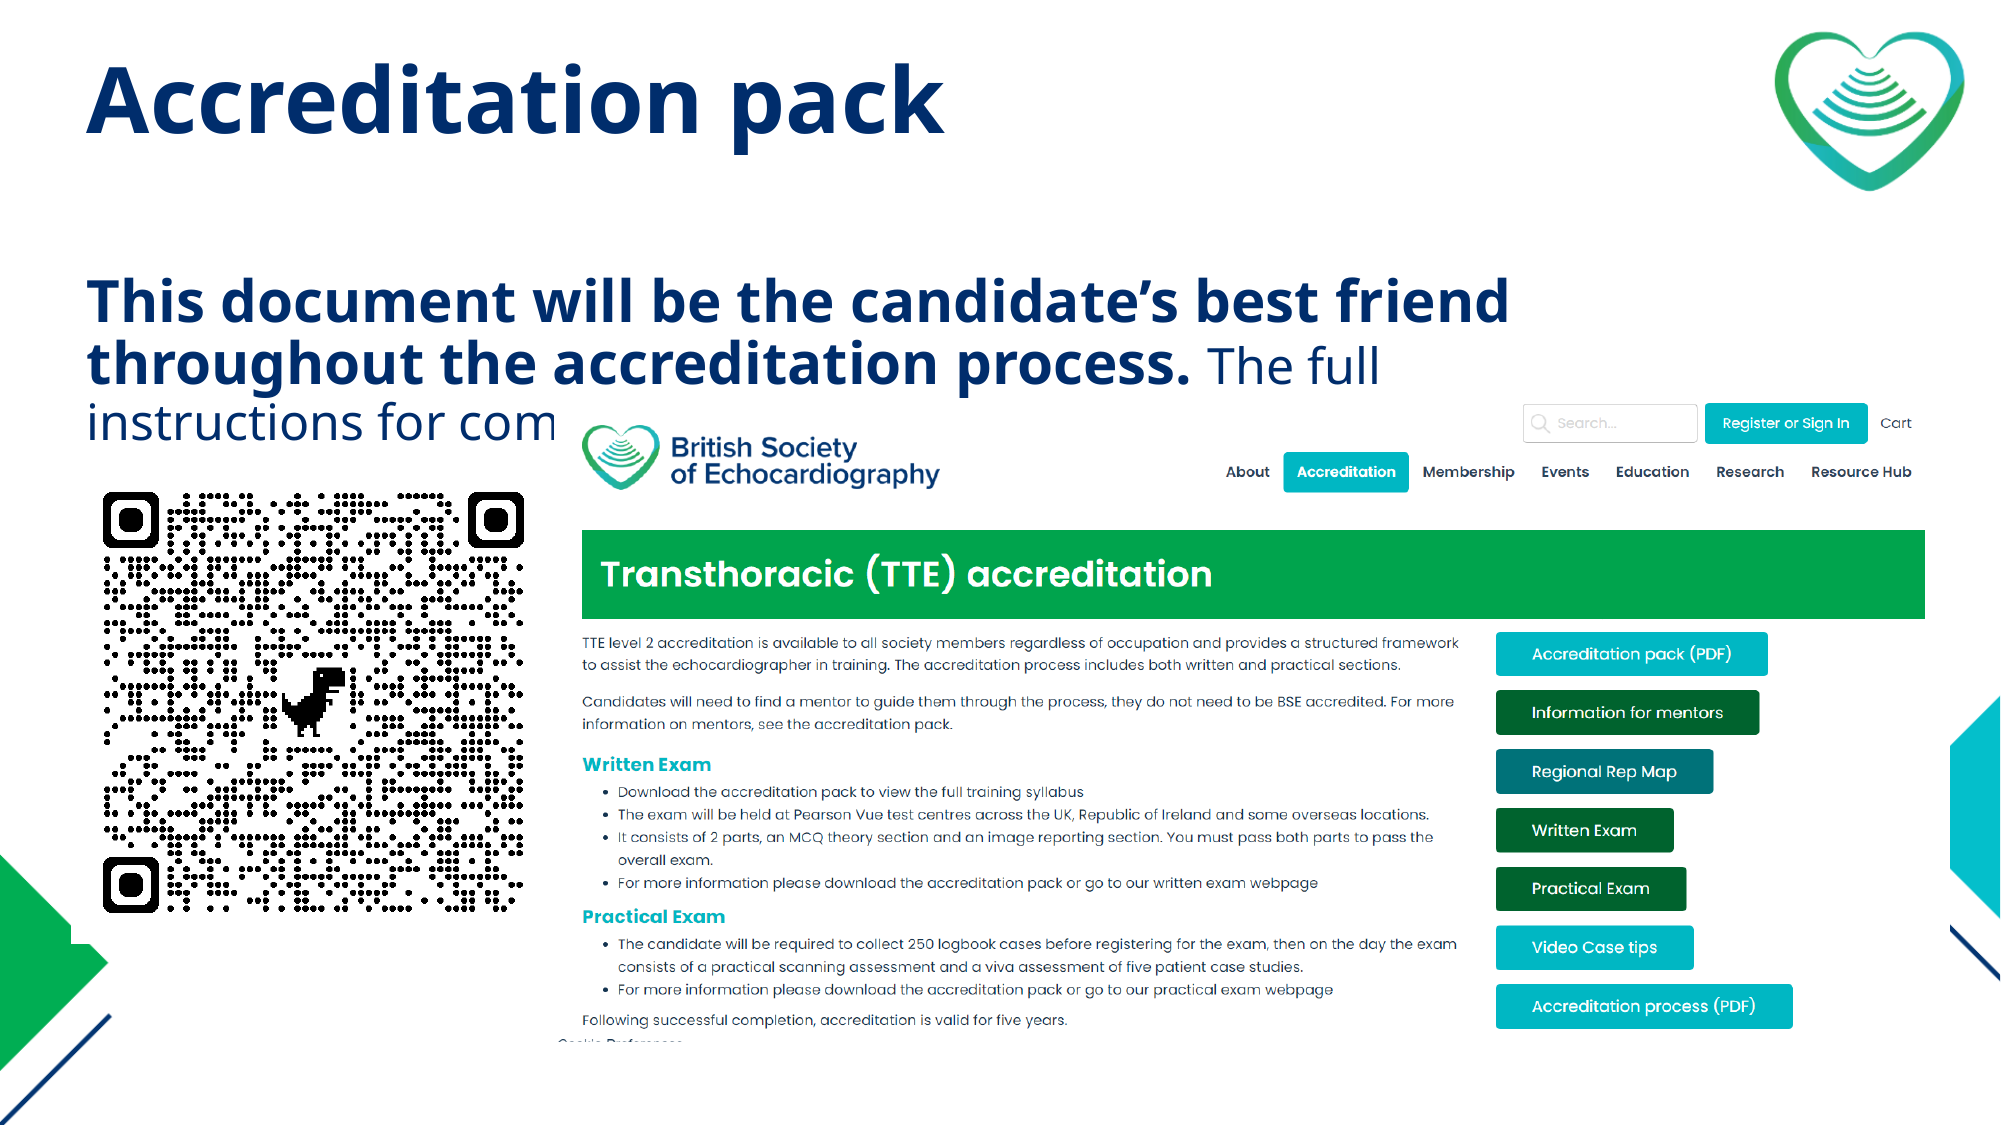

# Accreditation pack
This document will be the candidate’s best friend throughout the accreditation process. The full instructions for completing the accreditation are within the accreditation pack.